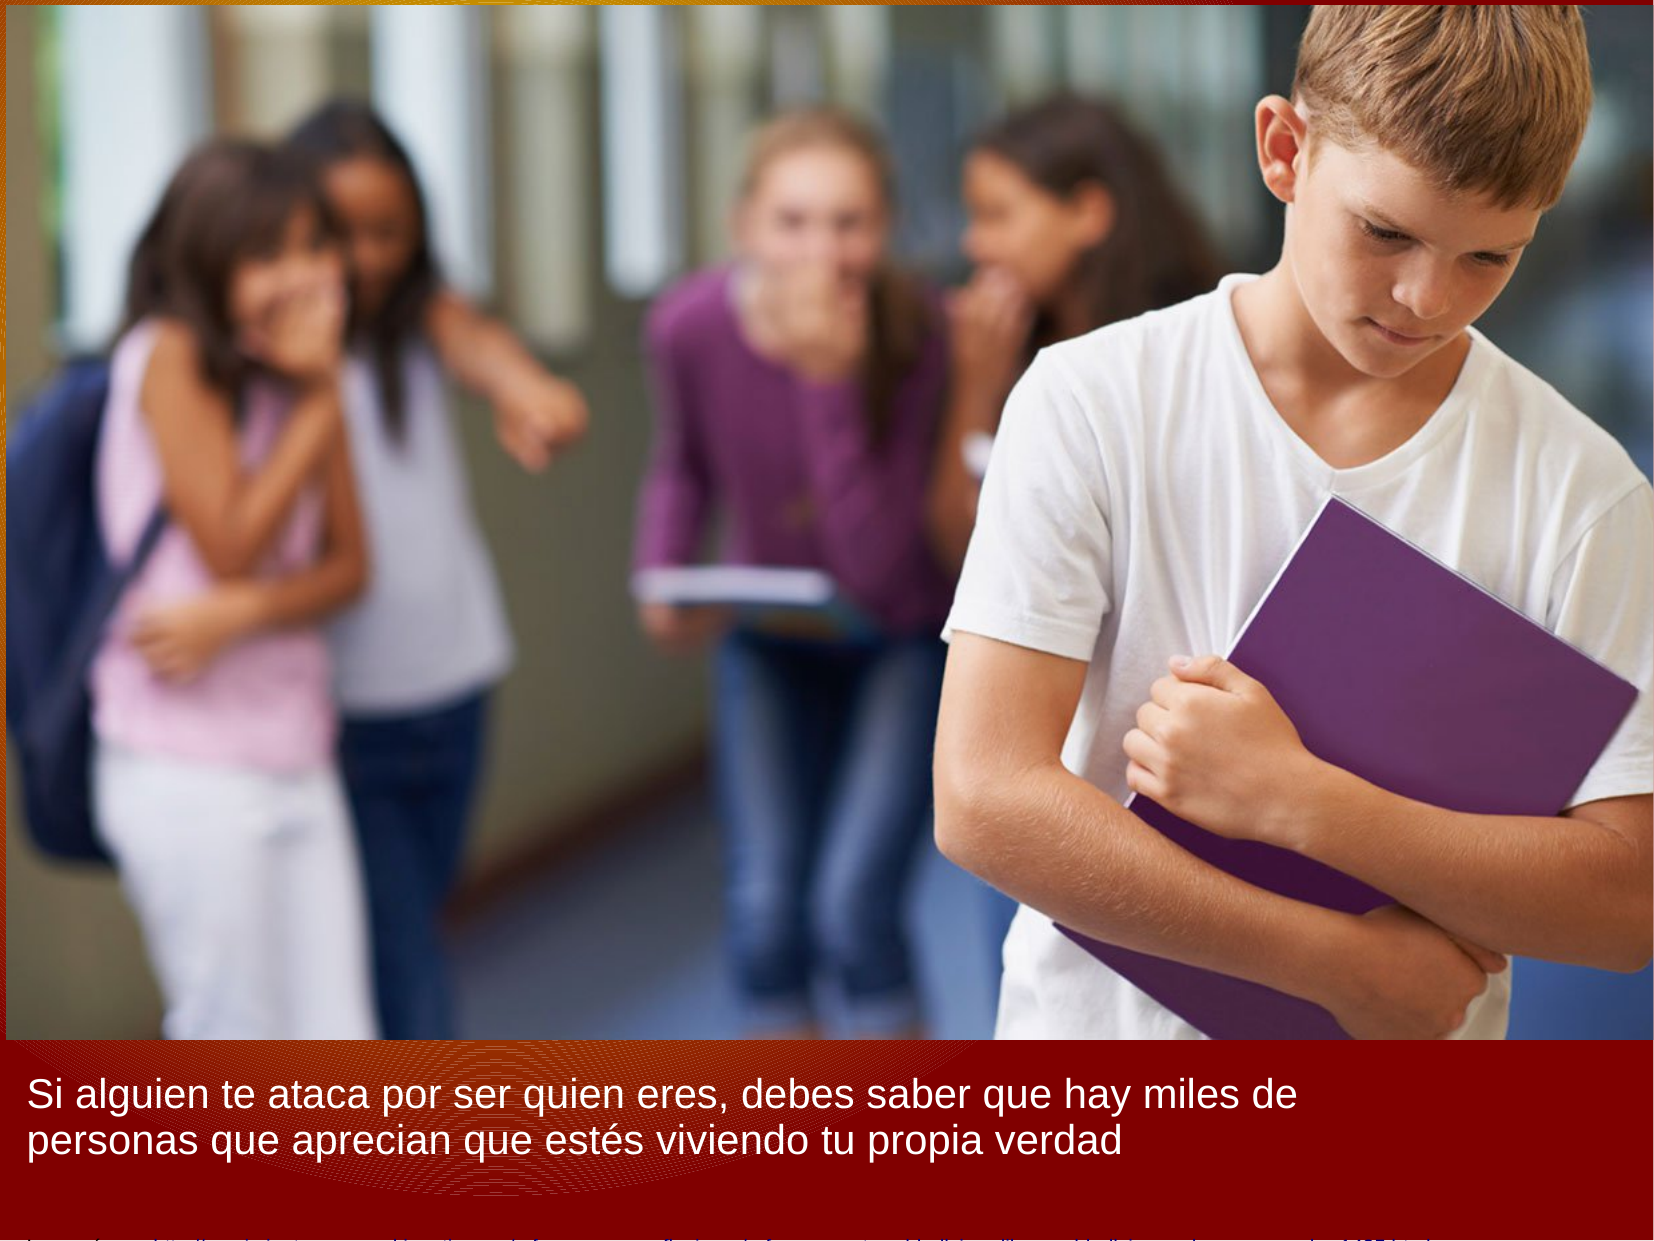

Si alguien te ataca por ser quien eres, debes saber que hay miles de personas que aprecian que estés viviendo tu propia verdad
Leer más en: http://crecimiento-personal.innatia.com/c-frases-para-reflexionar/a-frases-contra-el-bullying-dile-no-al-bullying-y-al-acoso-escolar-1425.html